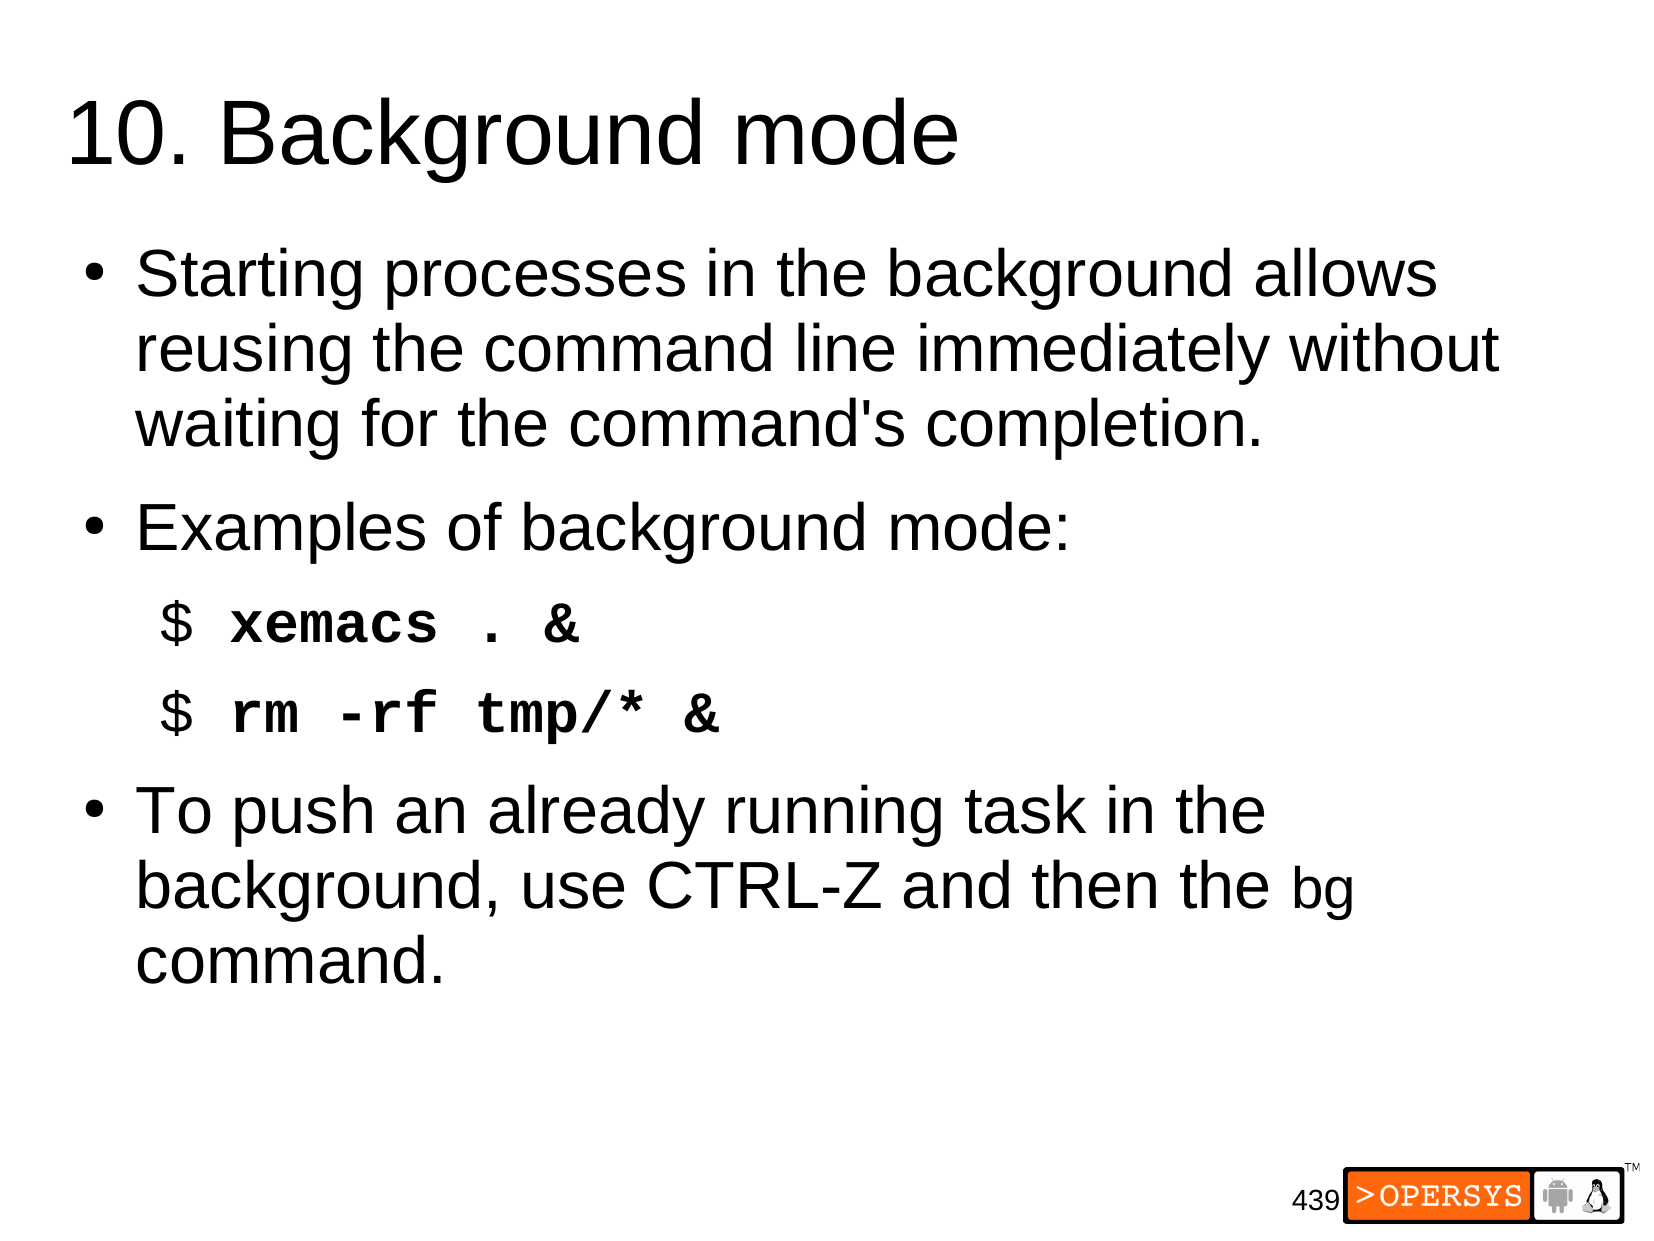

# 10. Background mode
Starting processes in the background allows reusing the command line immediately without waiting for the command's completion.
Examples of background mode:
$ xemacs . &
$ rm -rf tmp/* &
To push an already running task in the background, use CTRL-Z and then the bg command.